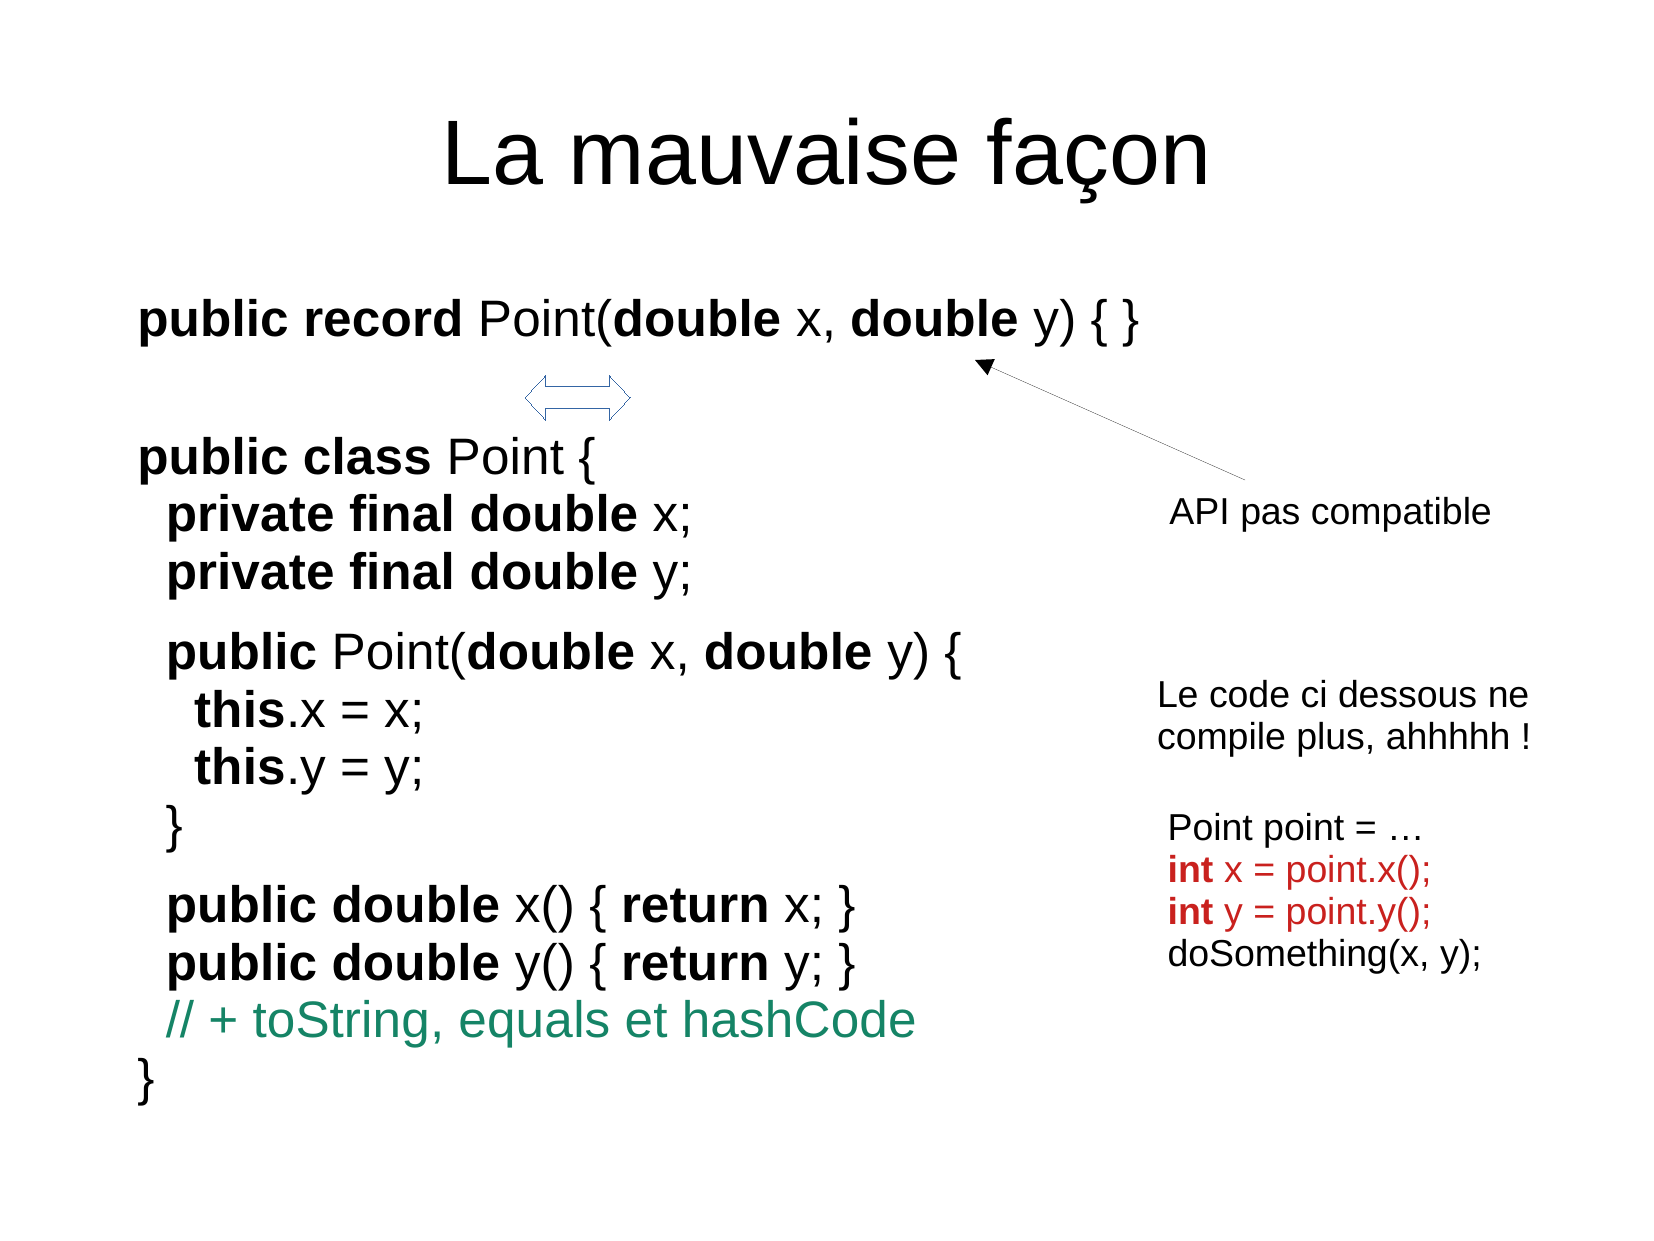

La mauvaise façon
# public record Point(double x, double y) { }
public class Point {
 private final double x;
 private final double y;
 public Point(double x, double y) {
 this.x = x;
 this.y = y;
 }
 public double x() { return x; }
 public double y() { return y; }
 // + toString, equals et hashCode
}
API pas compatible
Le code ci dessous ne
compile plus, ahhhhh !
Point point = …
int x = point.x();
int y = point.y();
doSomething(x, y);